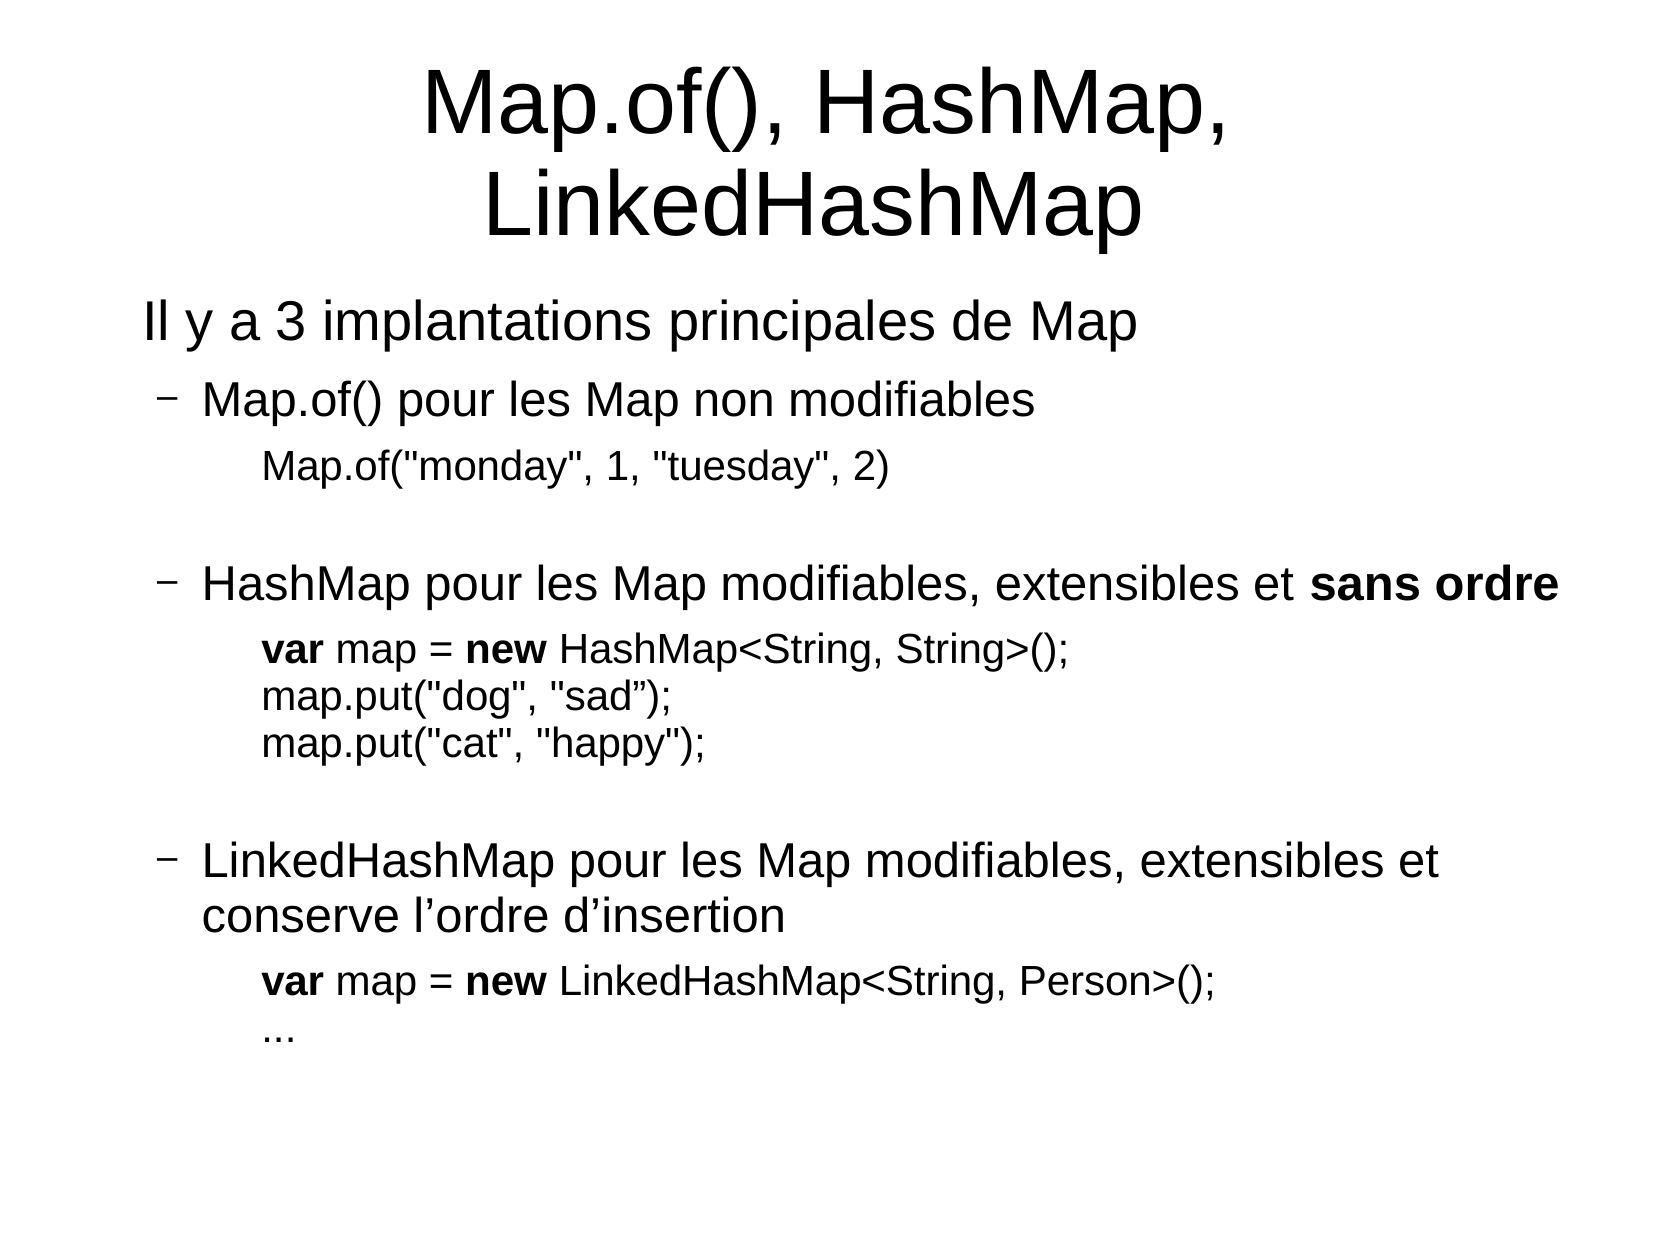

# Map.of(), HashMap, LinkedHashMap
Il y a 3 implantations principales de Map
Map.of() pour les Map non modifiables
Map.of("monday", 1, "tuesday", 2)
HashMap pour les Map modifiables, extensibles et sans ordre
var map = new HashMap<String, String>();
map.put("dog", "sad”);
map.put("cat", "happy");
LinkedHashMap pour les Map modifiables, extensibles et conserve l’ordre d’insertion
var map = new LinkedHashMap<String, Person>();
...